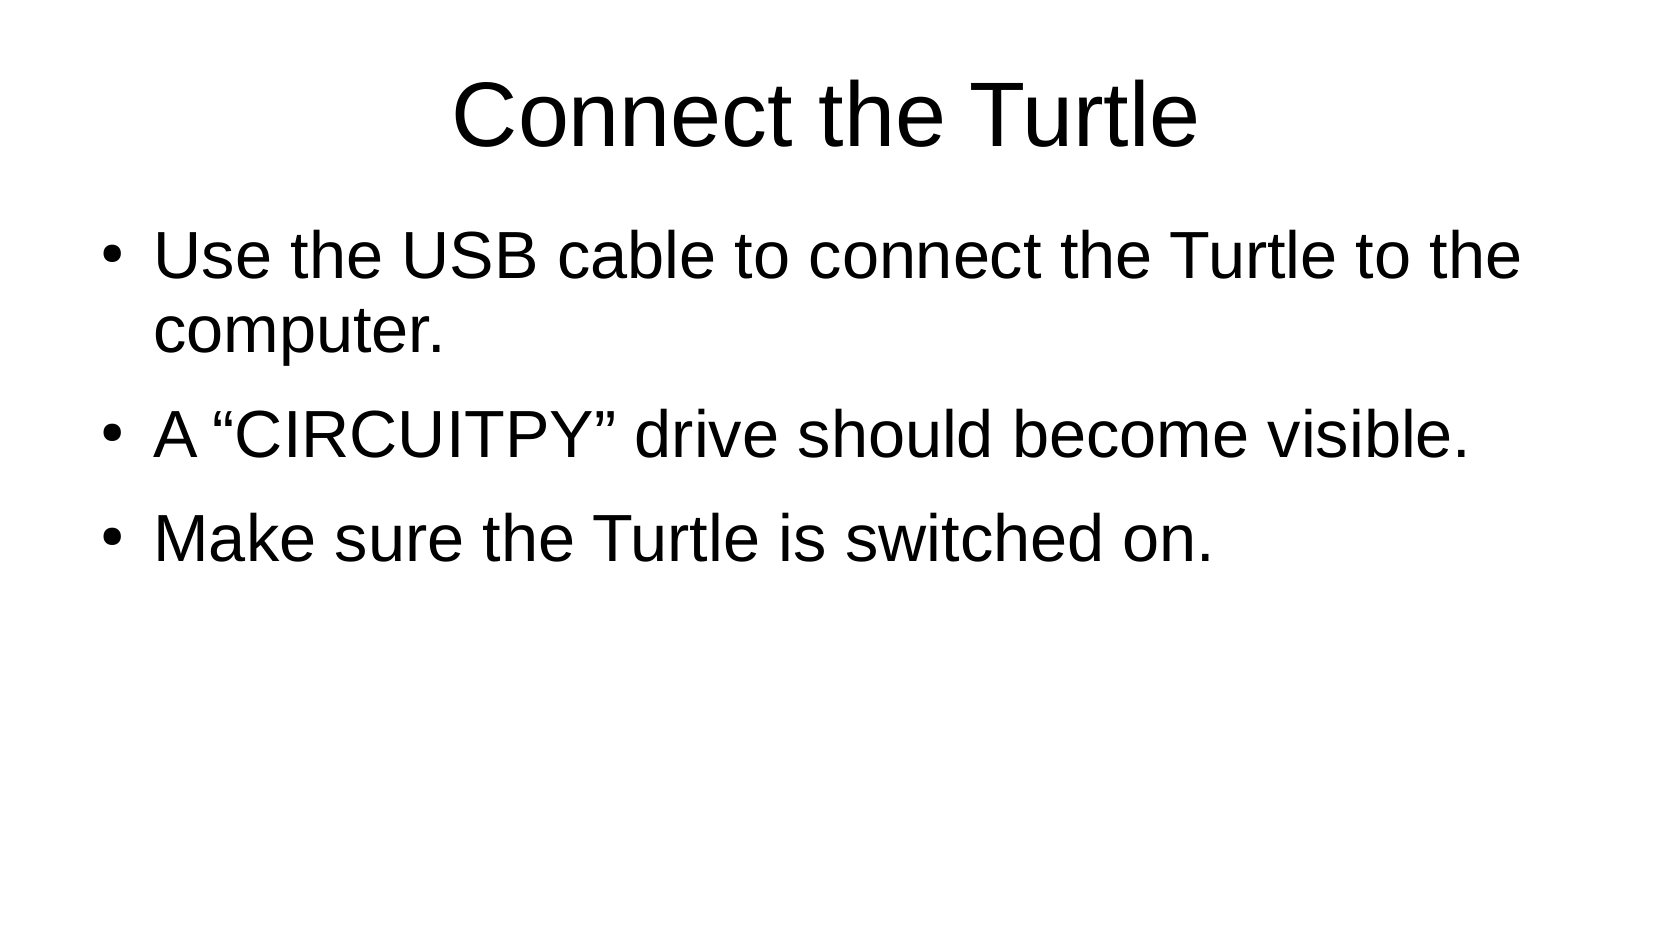

# Connect the Turtle
Use the USB cable to connect the Turtle to the computer.
A “CIRCUITPY” drive should become visible.
Make sure the Turtle is switched on.